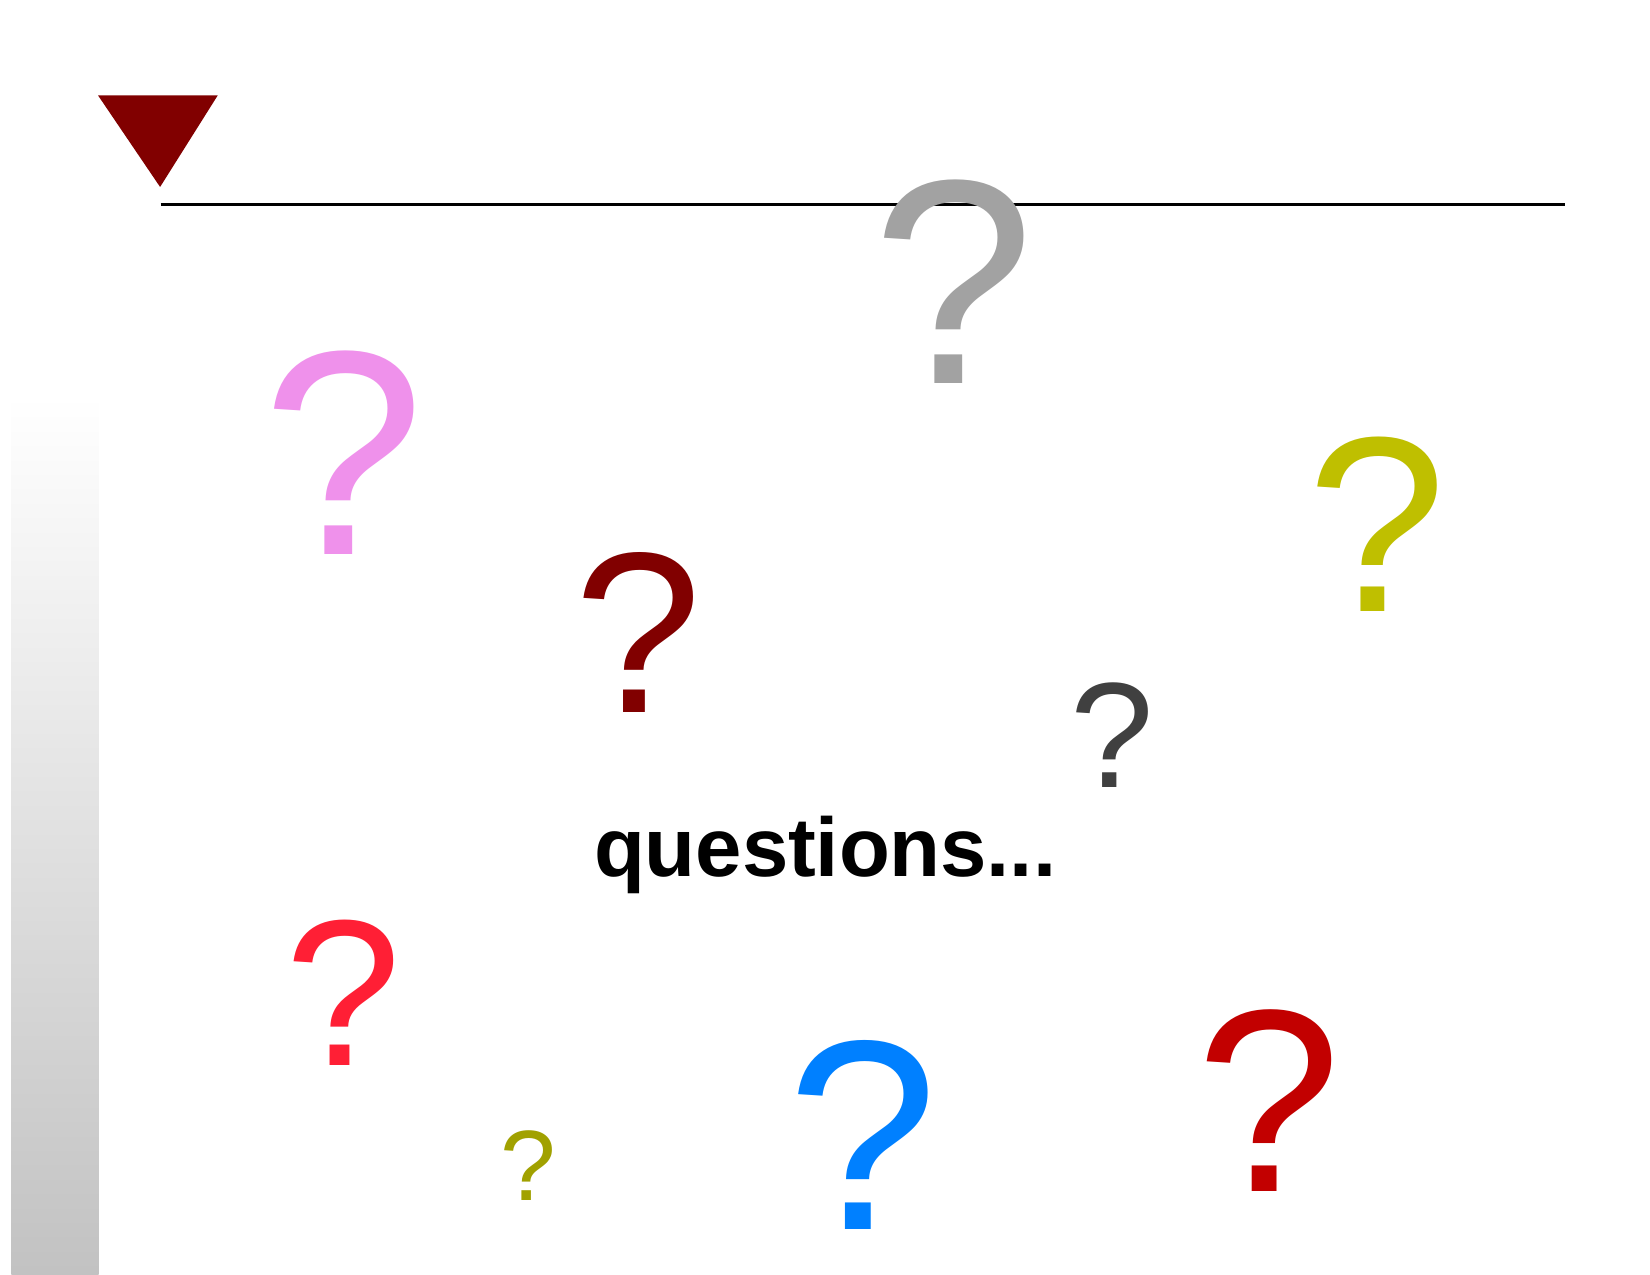

?
# ?
?
?
?
questions...
?
?
?
?